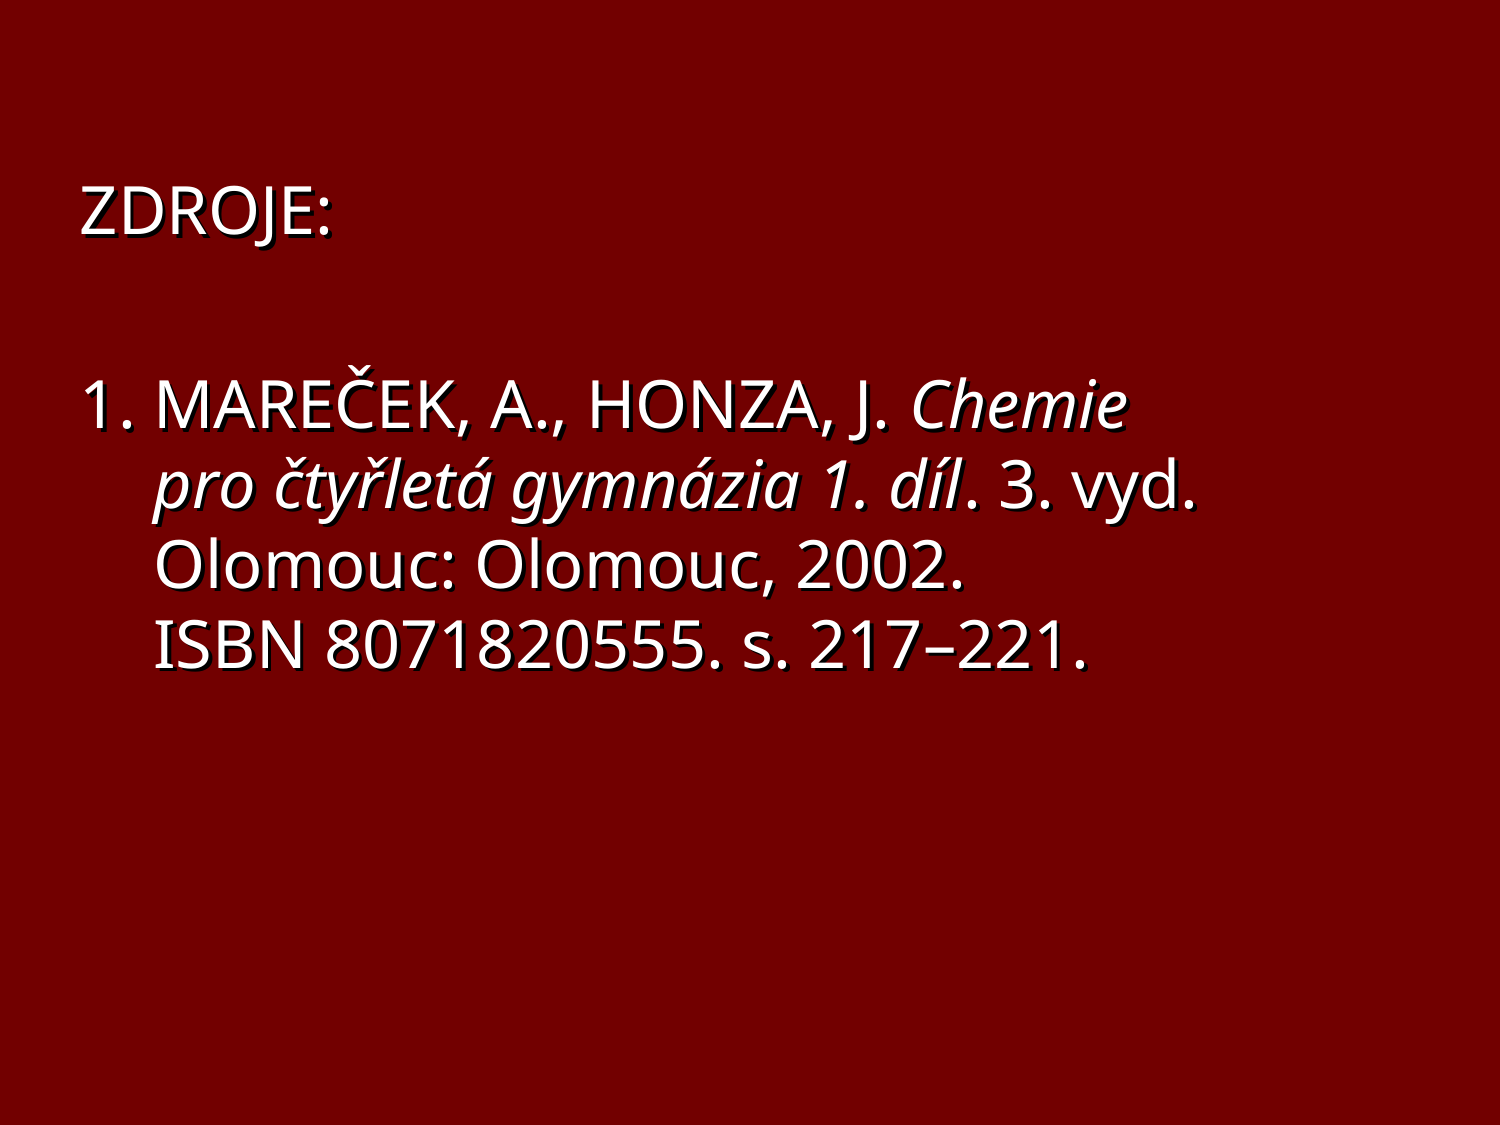

# ZDROJE:
1. MAREČEK, A., HONZA, J. Chemie
 pro čtyřletá gymnázia 1. díl. 3. vyd.
 Olomouc: Olomouc, 2002.
 ISBN 8071820555. s. 217–221.